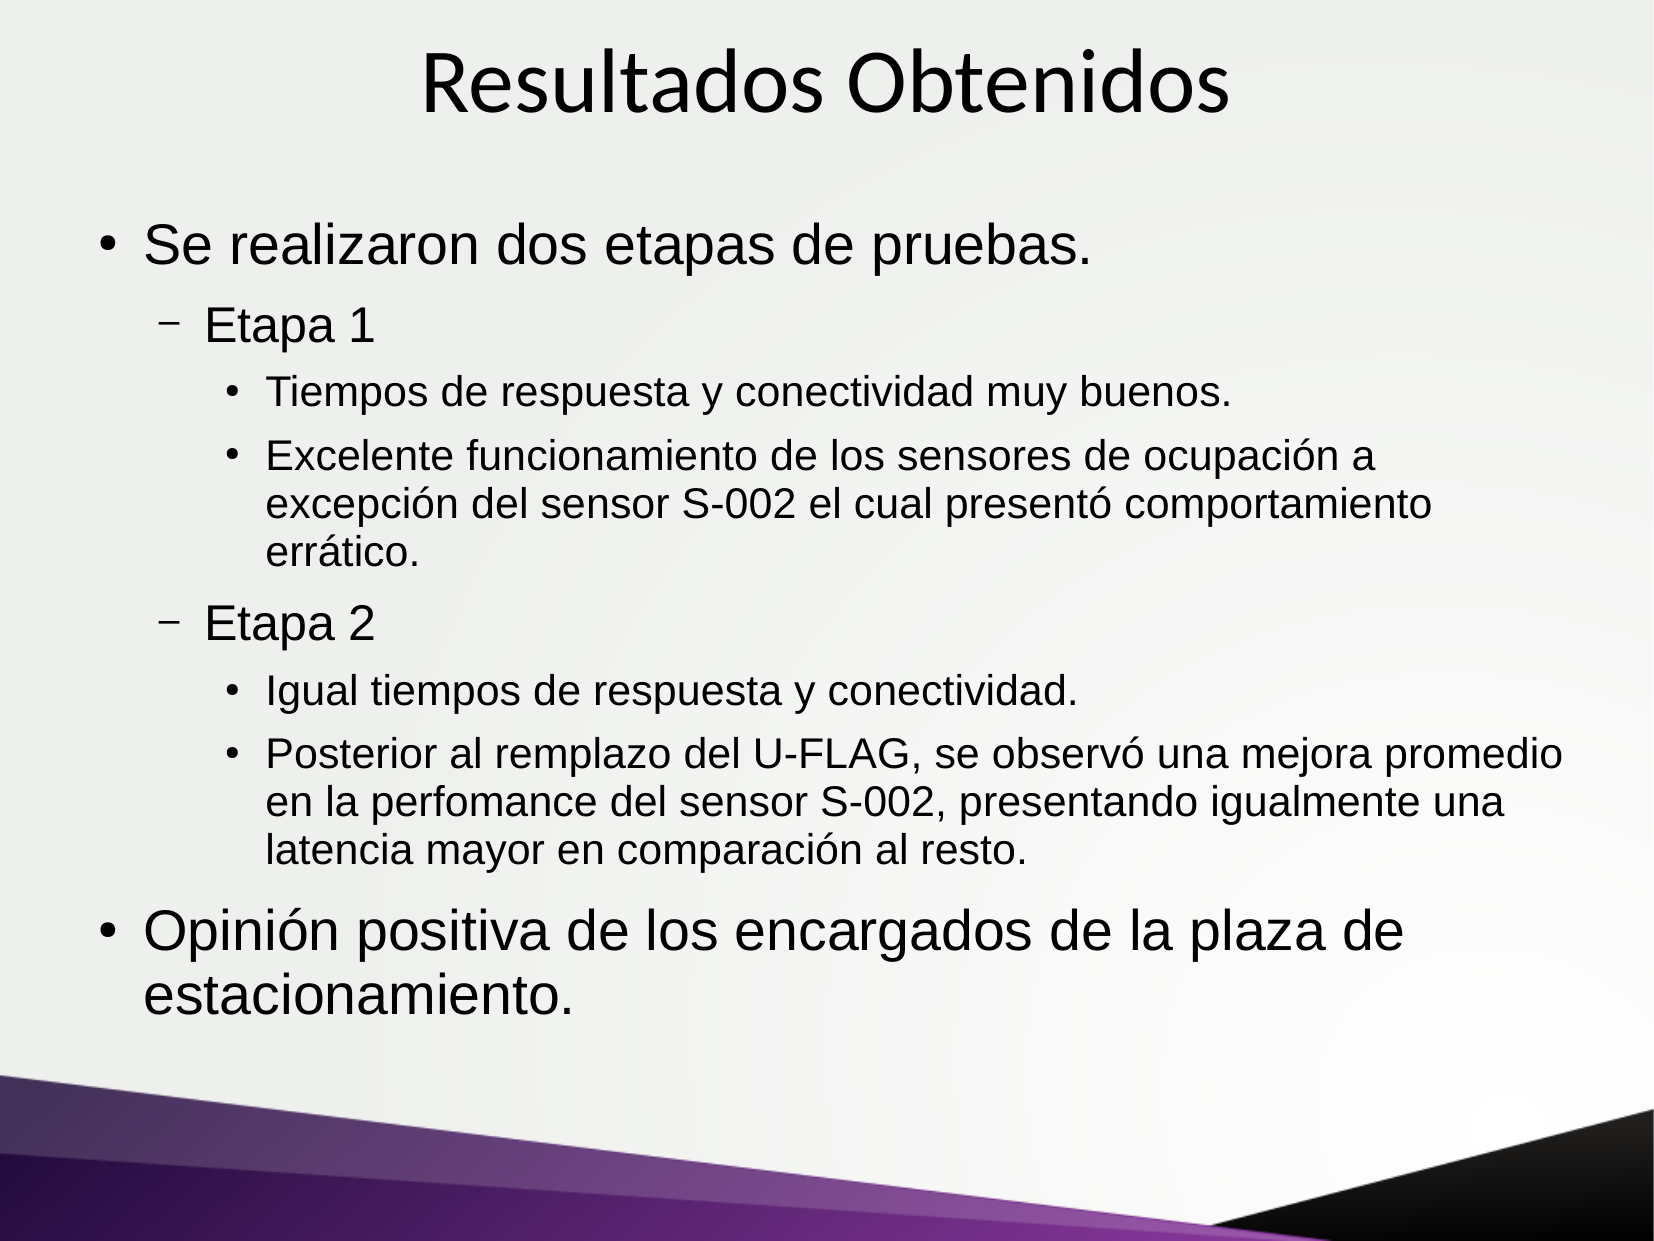

# Resultados Obtenidos
Se realizaron dos etapas de pruebas.
Etapa 1
Tiempos de respuesta y conectividad muy buenos.
Excelente funcionamiento de los sensores de ocupación a excepción del sensor S-002 el cual presentó comportamiento errático.
Etapa 2
Igual tiempos de respuesta y conectividad.
Posterior al remplazo del U-FLAG, se observó una mejora promedio en la perfomance del sensor S-002, presentando igualmente una latencia mayor en comparación al resto.
Opinión positiva de los encargados de la plaza de estacionamiento.